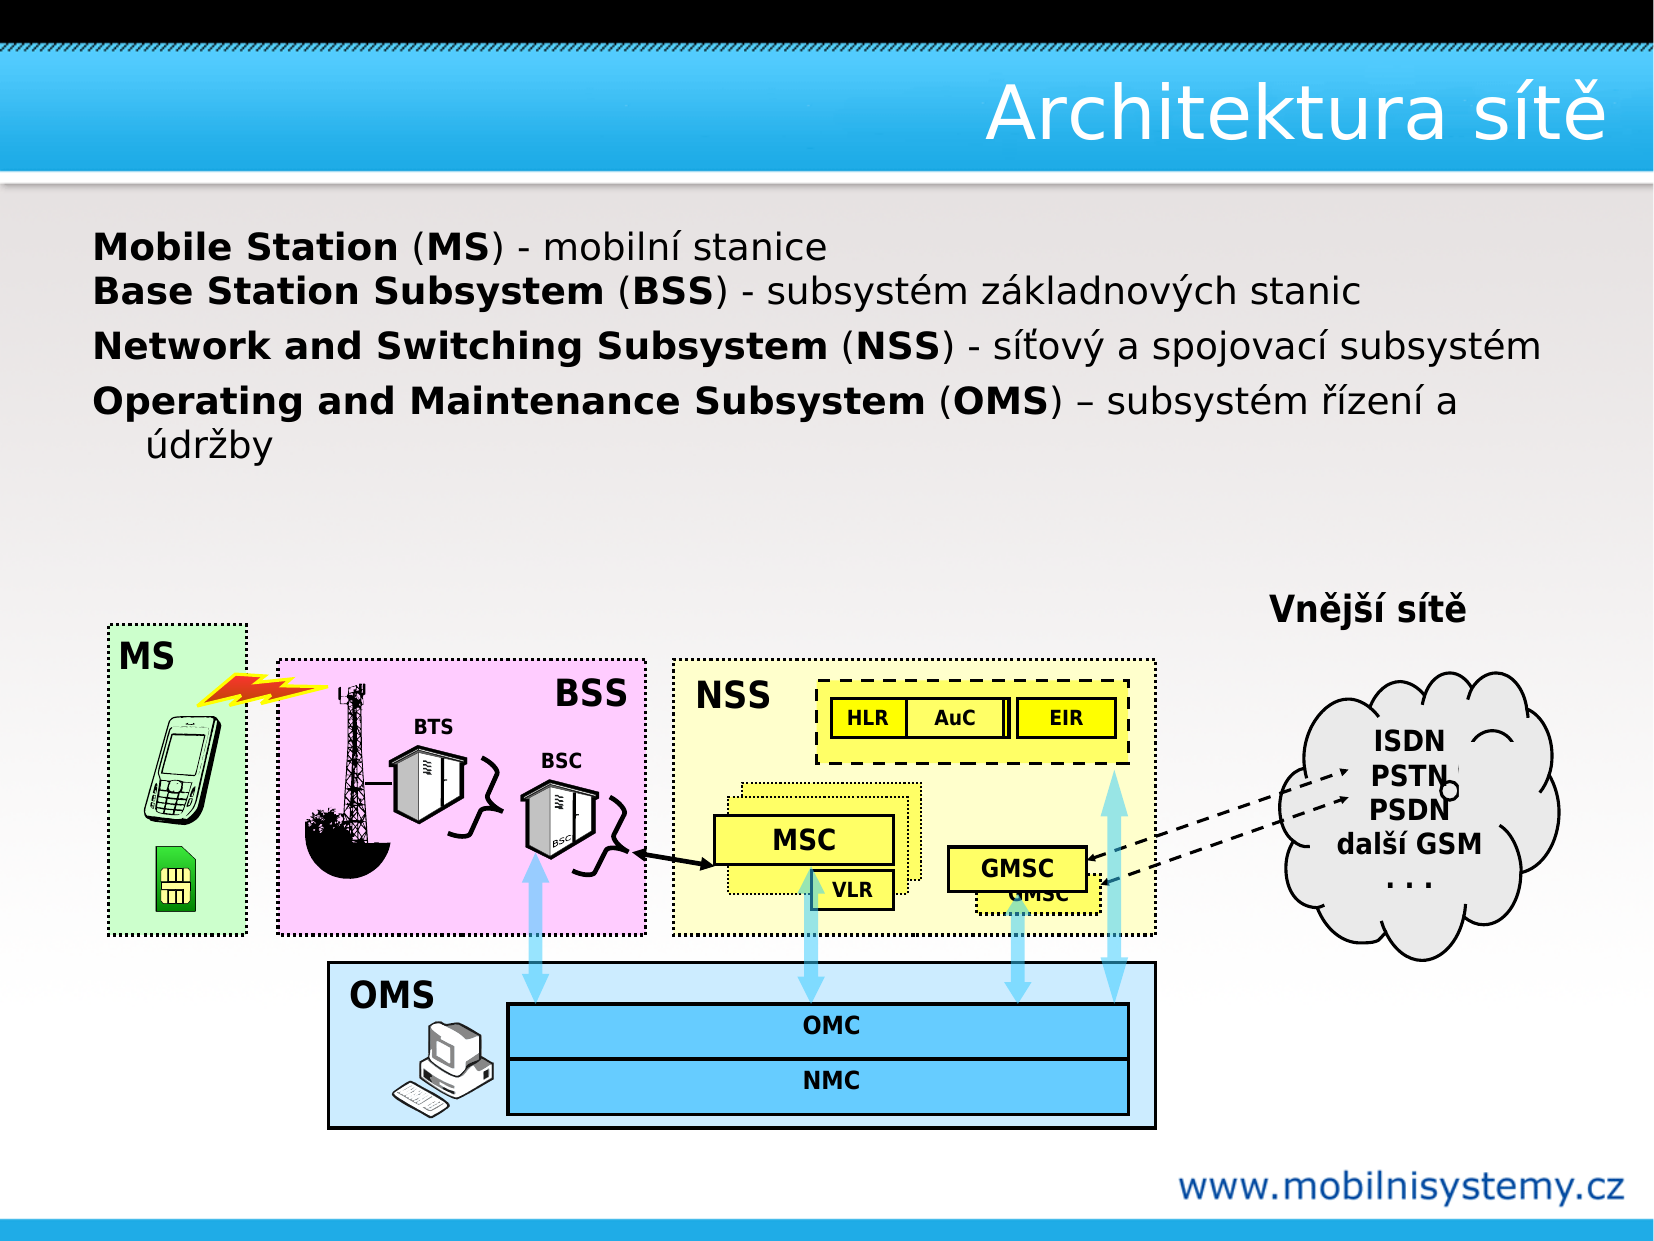

# Architektura sítě
Mobile Station (MS) - mobilní stanice
Base Station Subsystem (BSS) - subsystém základnových stanic
Network and Switching Subsystem (NSS) - síťový a spojovací subsystém
Operating and Maintenance Subsystem (OMS) – subsystém řízení a údržby
Vnější sítě
MS
BSS
NSS
ISDN
PSTN
PSDN
další GSM
. . .
AuC
HLR
EIR
BTS
BSC
MSC
GMSC
VLR
GMSC
OMS
OMC
NMC